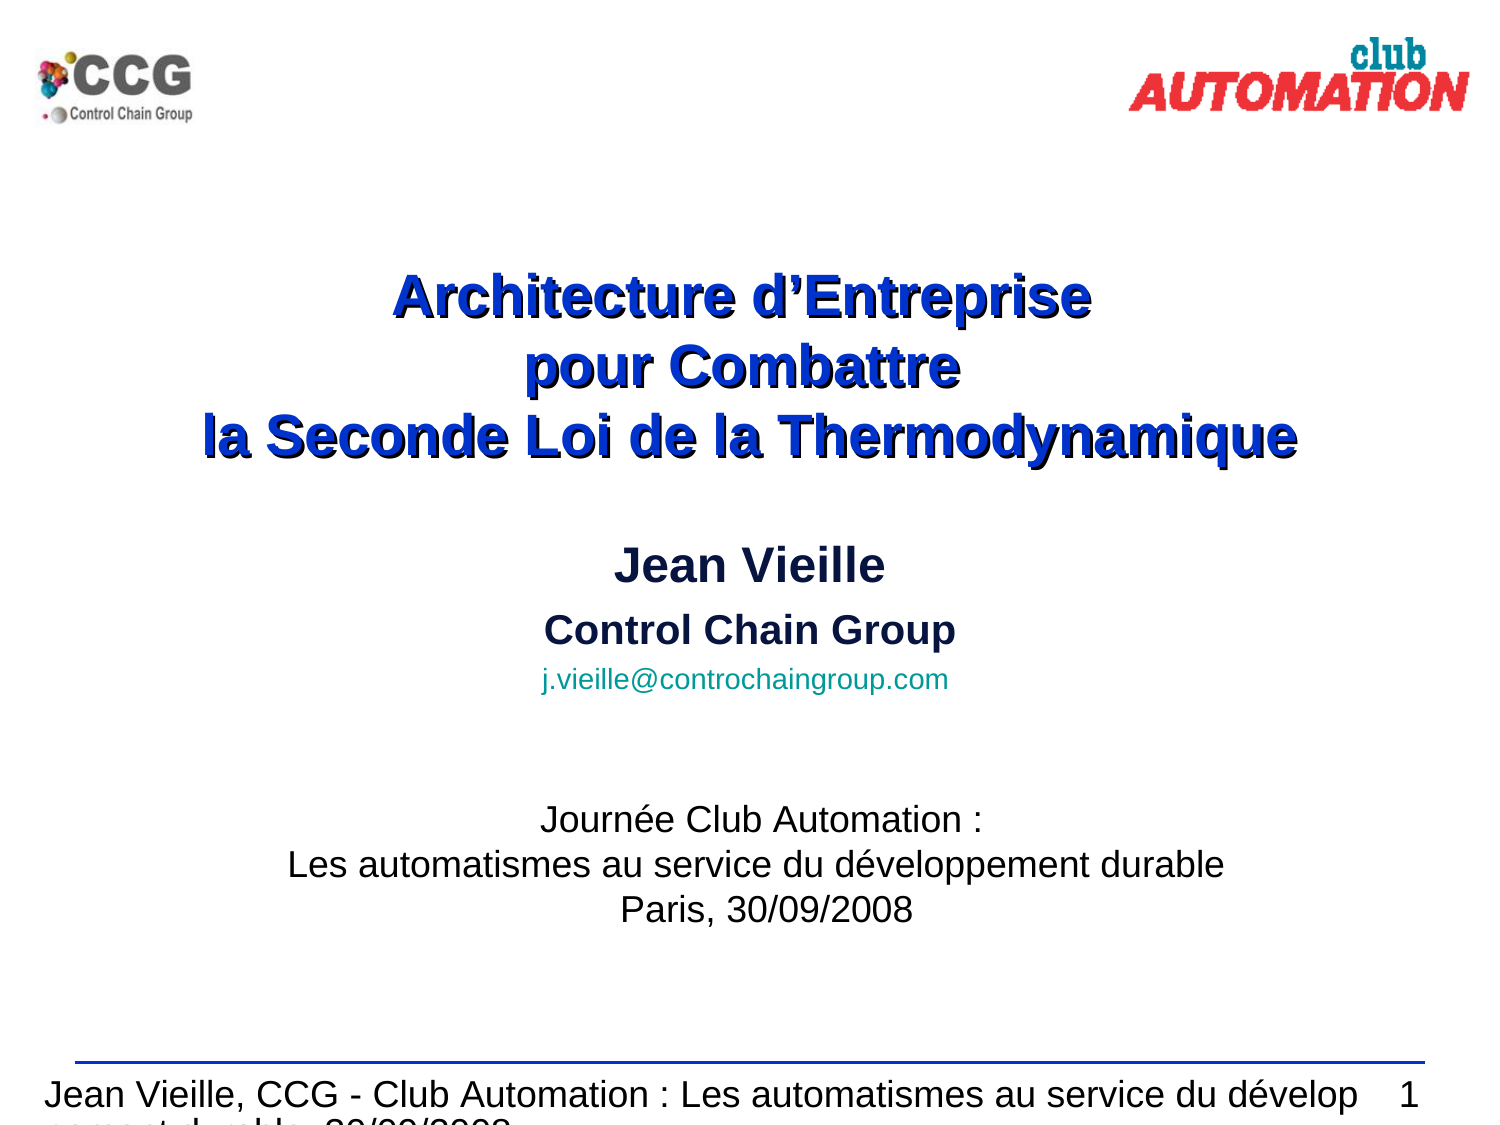

# Architecture d’Entreprise pour Combattre la Seconde Loi de la Thermodynamique
Jean Vieille
Control Chain Group
j.vieille@controchaingroup.com
Journée Club Automation :
Les automatismes au service du développement durable
Paris, 30/09/2008
Jean Vieille, CCG - Club Automation : Les automatismes au service du développement durable  30/09/2008
1